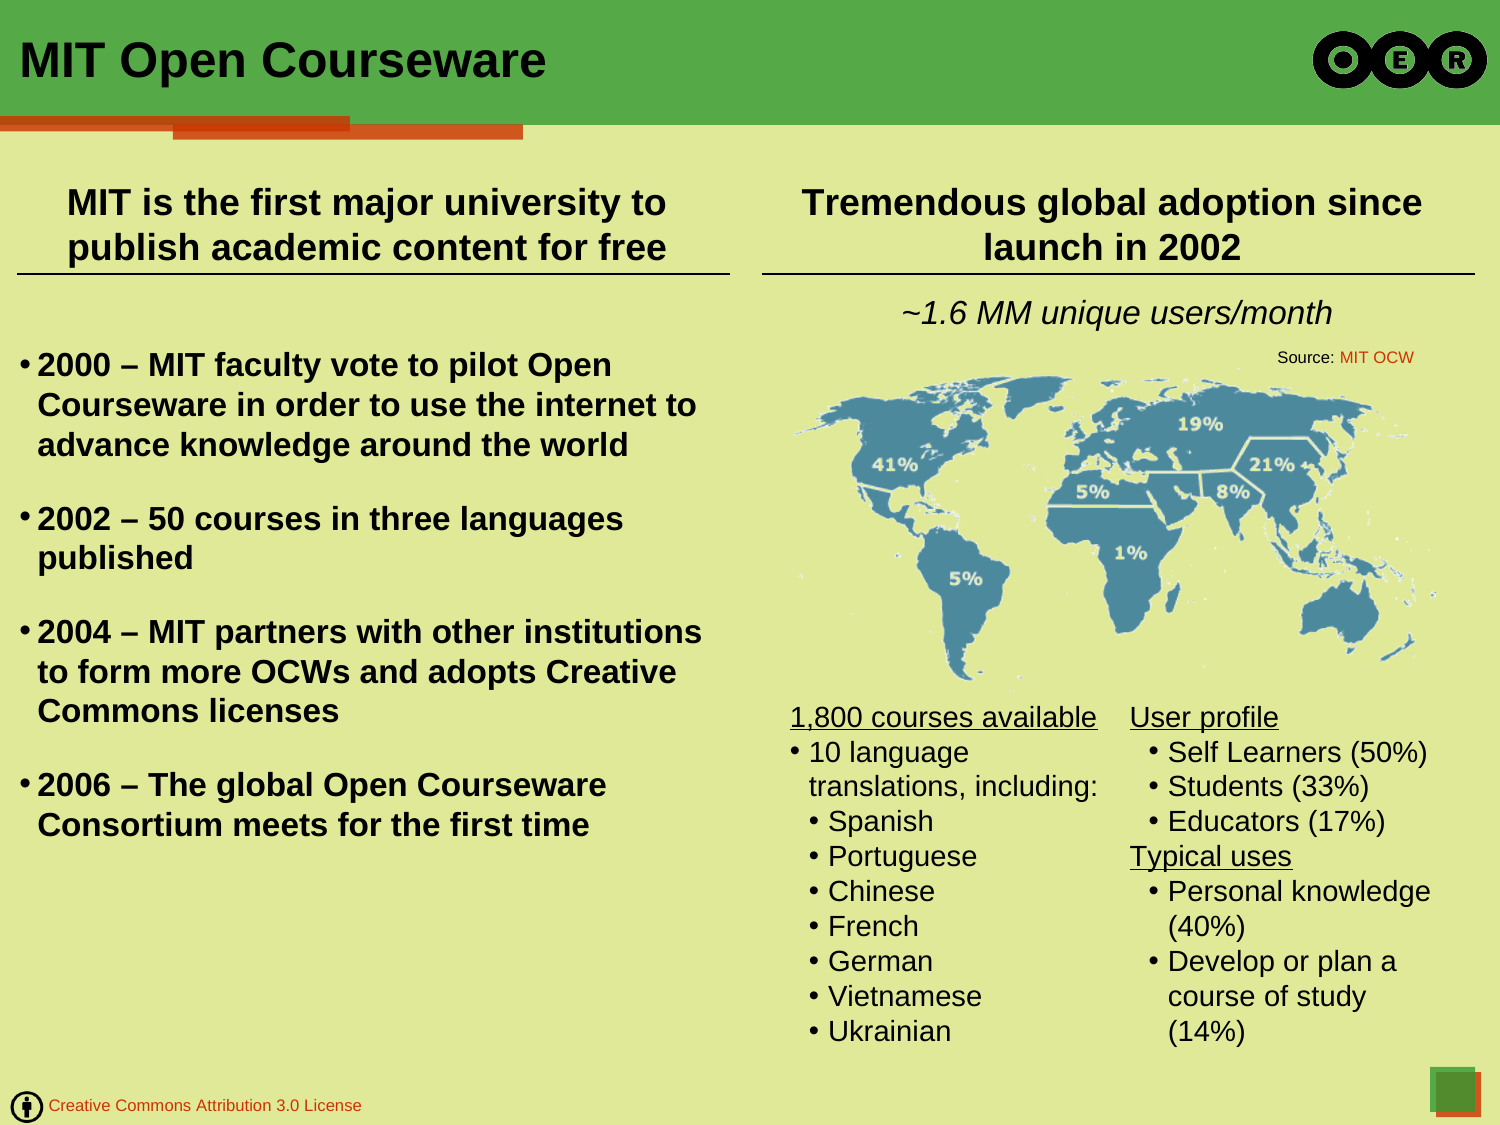

MIT Open Courseware
MIT is the first major university to publish academic content for free
Tremendous global adoption since launch in 2002
~1.6 MM unique users/month
2000 – MIT faculty vote to pilot Open Courseware in order to use the internet to advance knowledge around the world
2002 – 50 courses in three languages published
2004 – MIT partners with other institutions to form more OCWs and adopts Creative Commons licenses
2006 – The global Open Courseware Consortium meets for the first time
Source: MIT OCW
1,800 courses available
10 language translations, including:
Spanish
Portuguese
Chinese
French
German
Vietnamese
Ukrainian
User profile
Self Learners (50%)
Students (33%)
Educators (17%)
Typical uses
Personal knowledge (40%)
Develop or plan a course of study (14%)